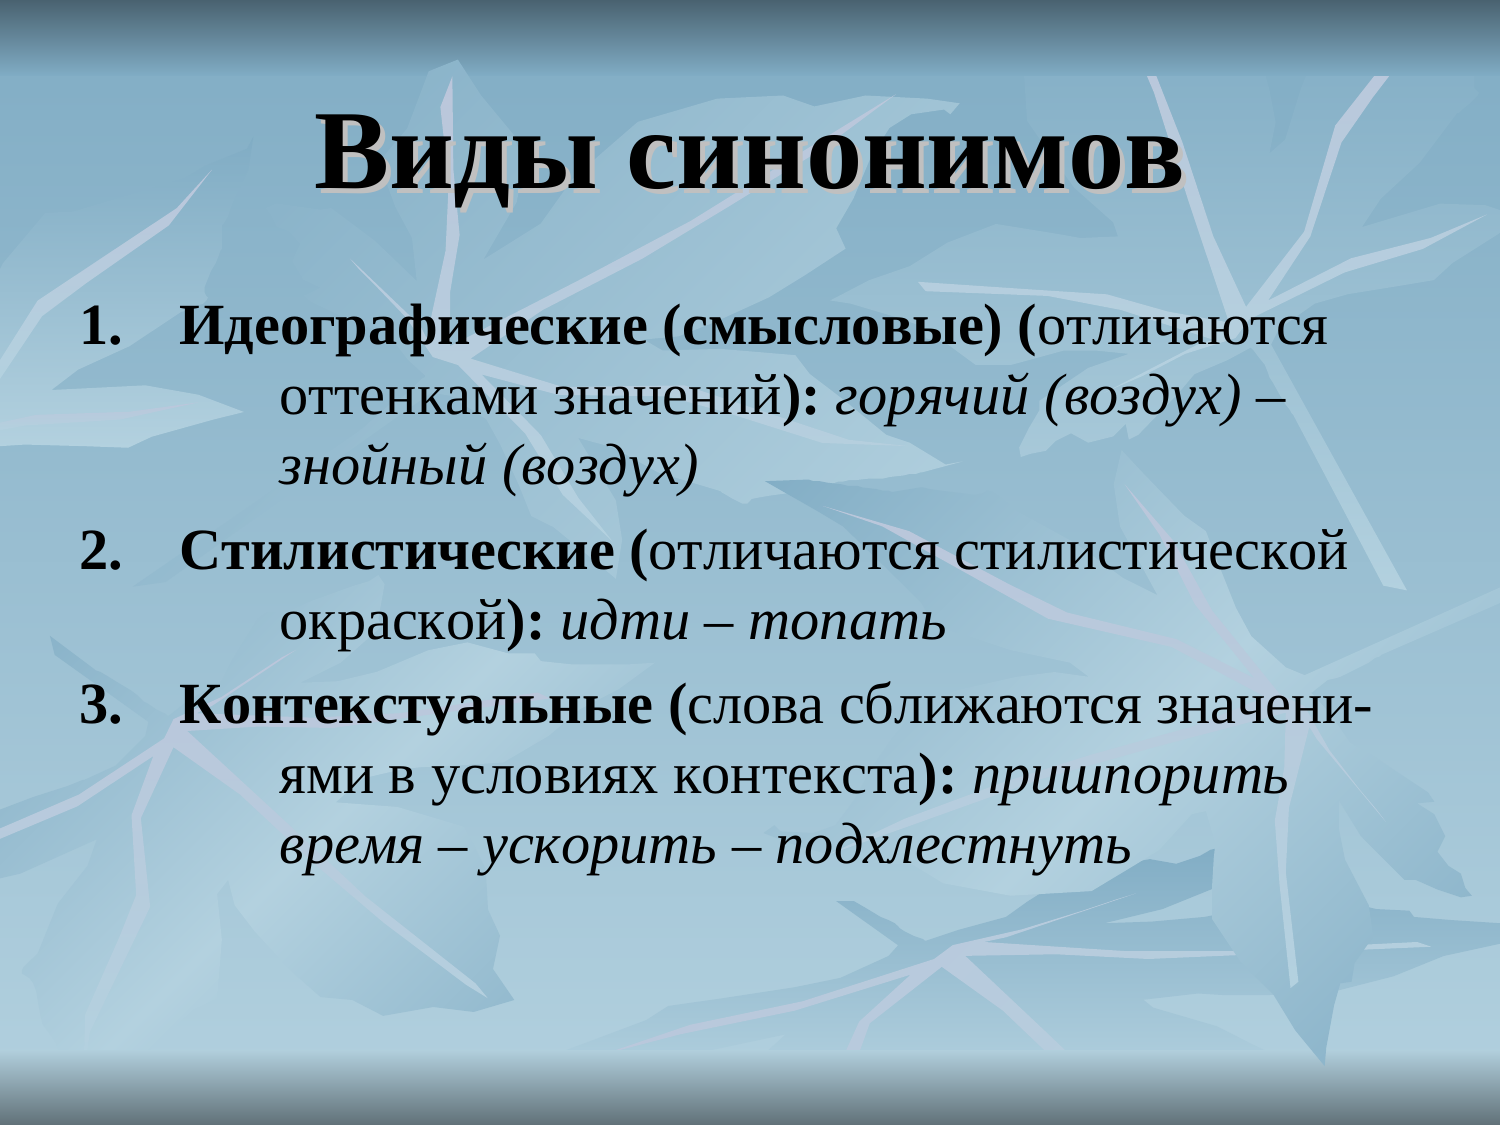

# Виды синонимов
Идеографические (смысловые) (отличаются оттенками значений): горячий (воздух) – знойный (воздух)
Стилистические (отличаются стилистической окраской): идти – топать
Контекстуальные (слова сближаются значени-ями в условиях контекста): пришпорить время – ускорить – подхлестнуть